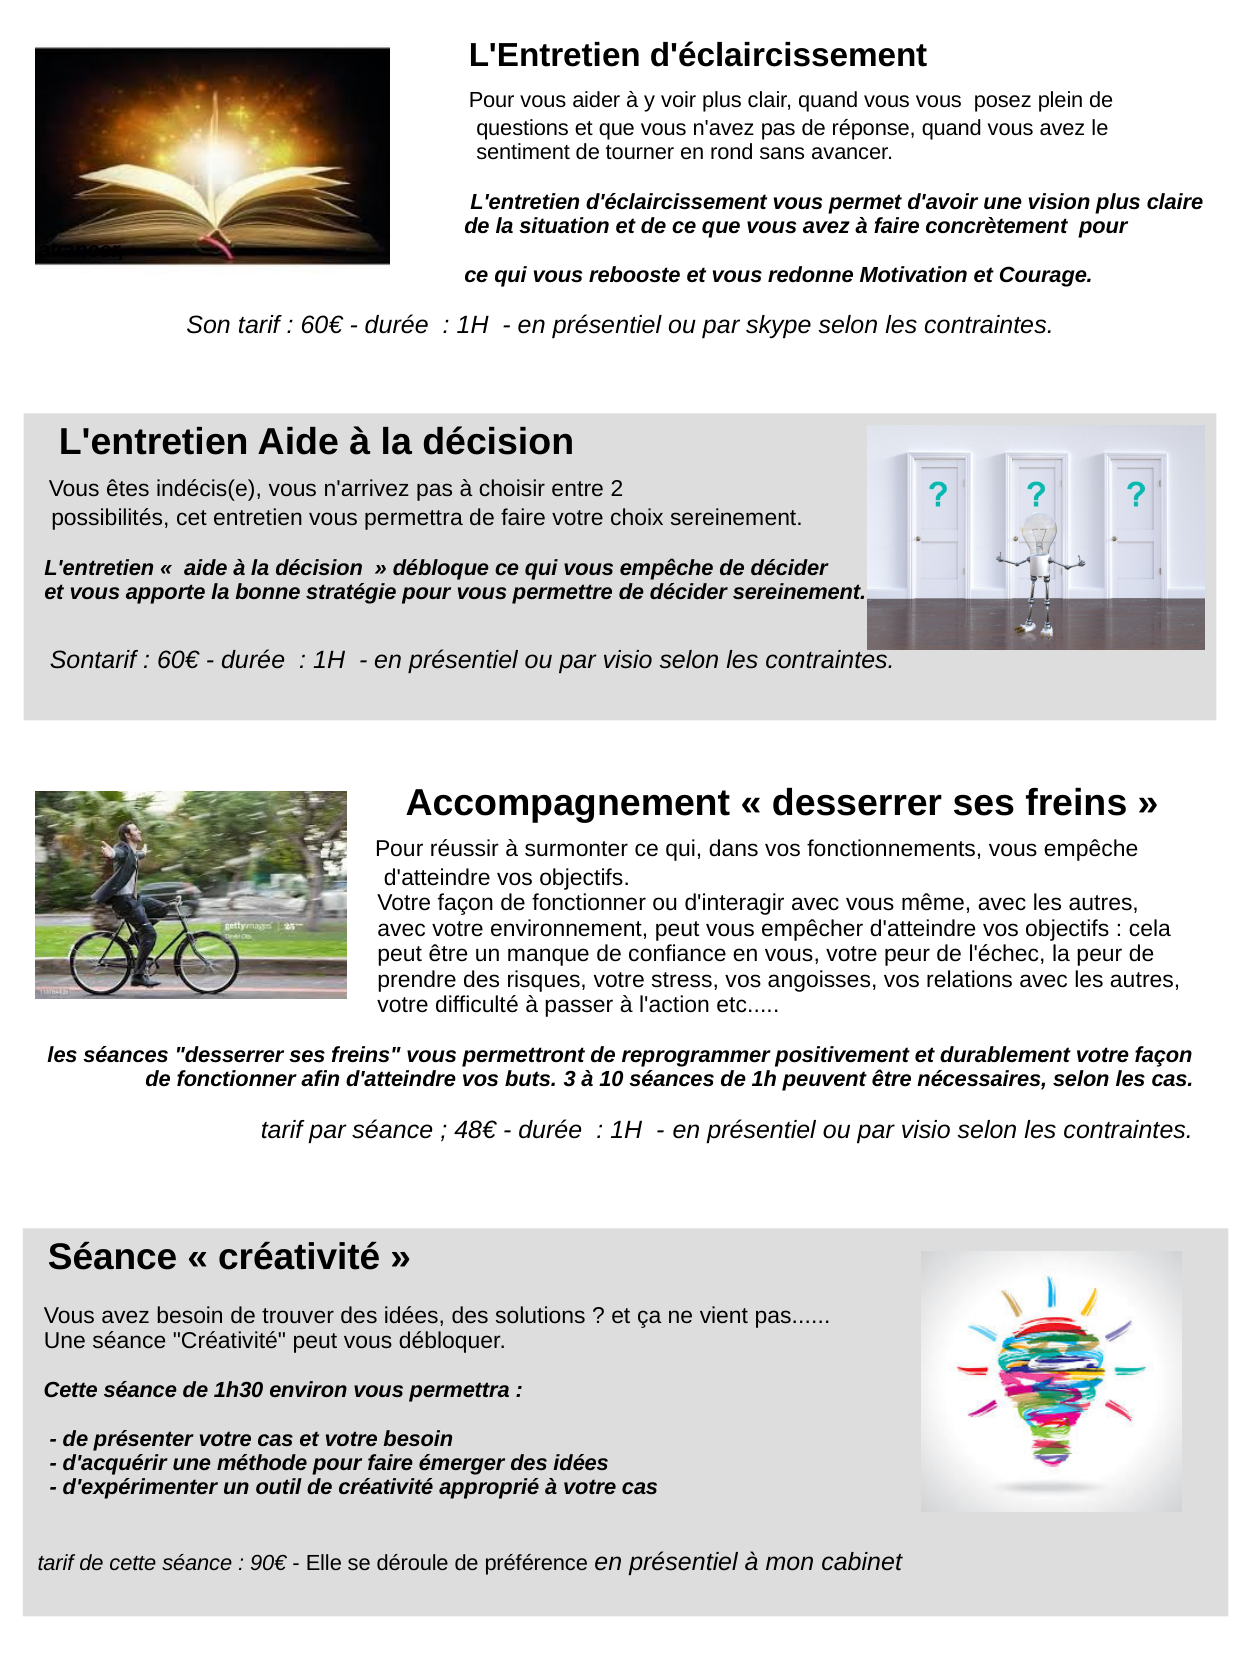

L'Entretien d'éclaircissement
 Pour vous aider à y voir plus clair, quand vous vous posez plein de
 questions et que vous n'avez pas de réponse, quand vous avez le
 sentiment de tourner en rond sans avancer.
 L'entretien d'éclaircissement vous permet d'avoir une vision plus claire
 de la situation et de ce que vous avez à faire concrètement pour avancer,
 ce qui vous rebooste et vous redonne Motivation et Courage.
Son tarif : 60€ - durée  : 1H - en présentiel ou par skype selon les contraintes.
 L'entretien Aide à la décision
 Vous êtes indécis(e), vous n'arrivez pas à choisir entre 2
 possibilités, cet entretien vous permettra de faire votre choix sereinement.
 L'entretien «  aide à la décision  » débloque ce qui vous empêche de décider
 et vous apporte la bonne stratégie pour vous permettre de décider sereinement.
 Sontarif : 60€ - durée  : 1H - en présentiel ou par visio selon les contraintes.
 Accompagnement « desserrer ses freins »
 Pour réussir à surmonter ce qui, dans vos fonctionnements, vous empêche
 d'atteindre vos objectifs.
 Votre façon de fonctionner ou d'interagir avec vous même, avec les autres,
 avec votre environnement, peut vous empêcher d'atteindre vos objectifs : cela
 peut être un manque de confiance en vous, votre peur de l'échec, la peur de
 prendre des risques, votre stress, vos angoisses, vos relations avec les autres,
 votre difficulté à passer à l'action etc.....
les séances "desserrer ses freins" vous permettront de reprogrammer positivement et durablement votre façon de fonctionner afin d'atteindre vos buts. 3 à 10 séances de 1h peuvent être nécessaires, selon les cas.
 tarif par séance ; 48€ - durée  : 1H - en présentiel ou par visio selon les contraintes.
 Séance « créativité »
 Vous avez besoin de trouver des idées, des solutions ? et ça ne vient pas......
 Une séance "Créativité" peut vous débloquer.
 Cette séance de 1h30 environ vous permettra :
 - de présenter votre cas et votre besoin
 - d'acquérir une méthode pour faire émerger des idées
 - d'expérimenter un outil de créativité approprié à votre cas
tarif de cette séance : 90€ - Elle se déroule de préférence en présentiel à mon cabinet